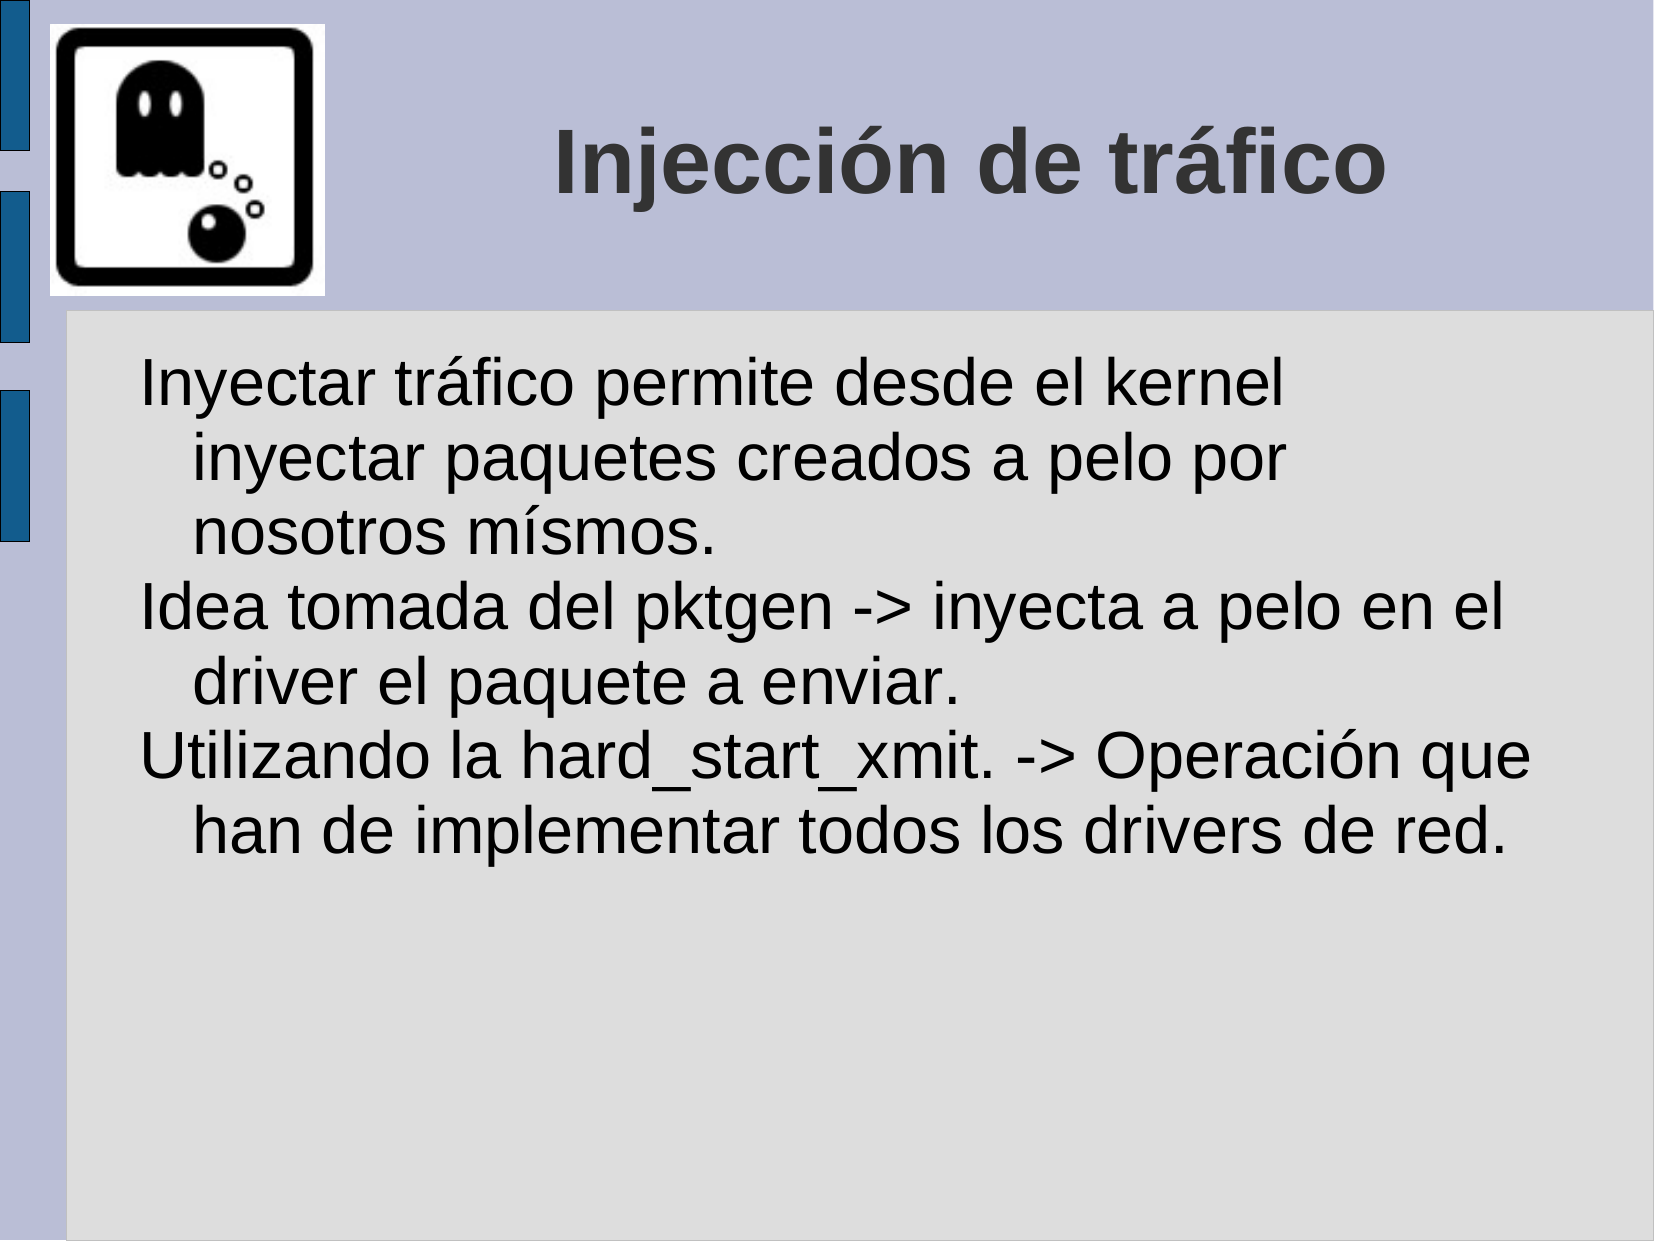

# Injección de tráfico
Inyectar tráfico permite desde el kernel inyectar paquetes creados a pelo por nosotros mísmos.
Idea tomada del pktgen -> inyecta a pelo en el driver el paquete a enviar.
Utilizando la hard_start_xmit. -> Operación que han de implementar todos los drivers de red.